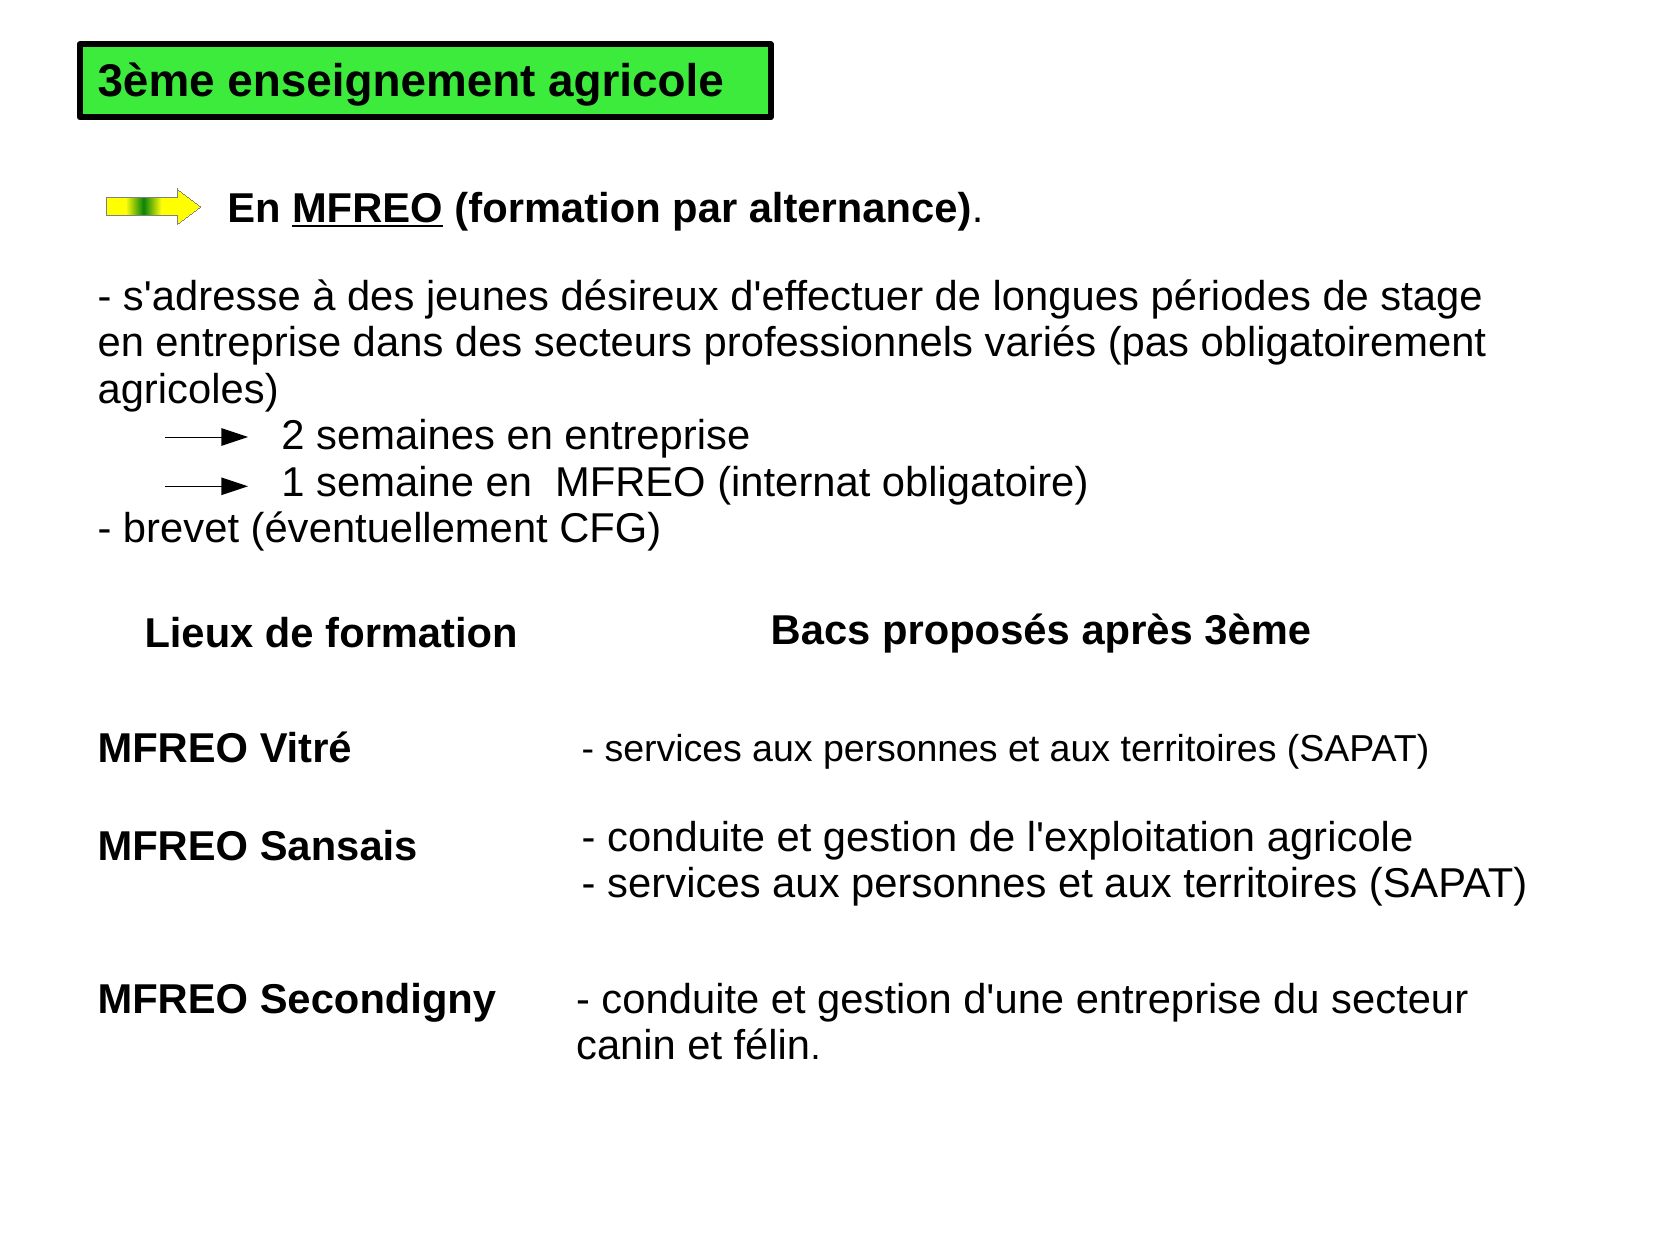

3ème enseignement agricole
En MFREO (formation par alternance).
- s'adresse à des jeunes désireux d'effectuer de longues périodes de stage en entreprise dans des secteurs professionnels variés (pas obligatoirement agricoles)
 2 semaines en entreprise
 1 semaine en MFREO (internat obligatoire)
- brevet (éventuellement CFG)
Bacs proposés après 3ème
Lieux de formation
MFREO Vitré
- services aux personnes et aux territoires (SAPAT)
- conduite et gestion de l'exploitation agricole
- services aux personnes et aux territoires (SAPAT)
MFREO Sansais
MFREO Secondigny
- conduite et gestion d'une entreprise du secteur canin et félin.